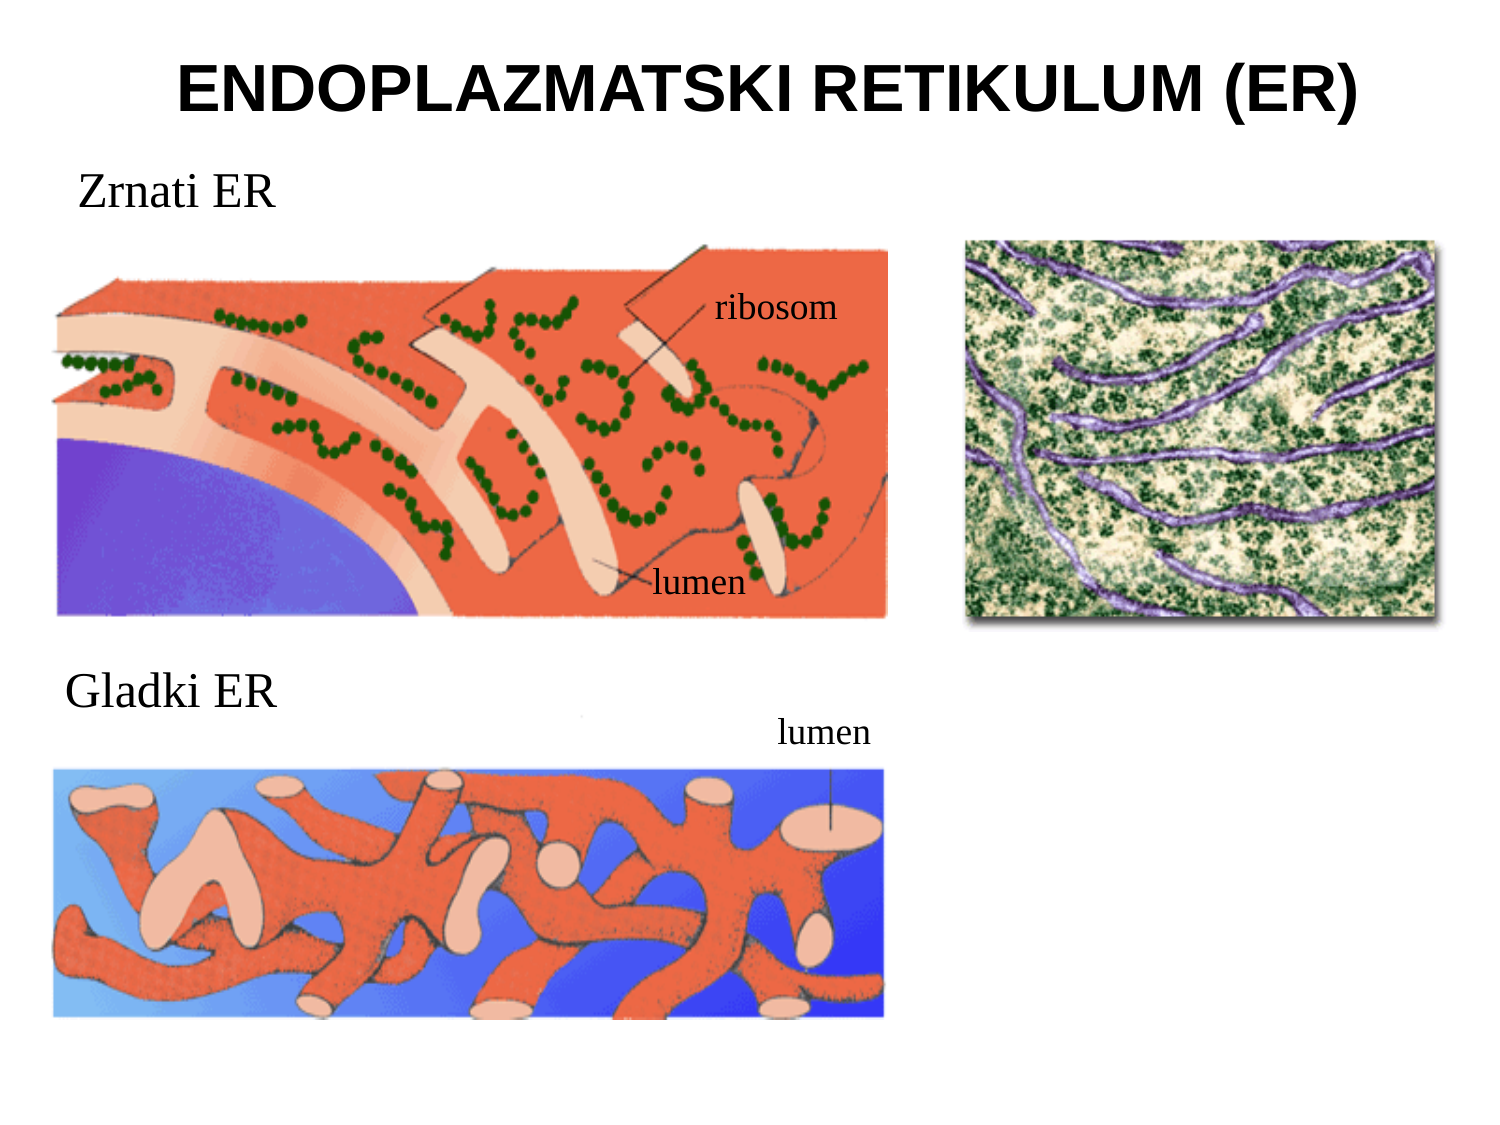

# ENDOPLAZMATSKI RETIKULUM (ER)
Zrnati ER
ribosom
lumen
Gladki ER
lumen